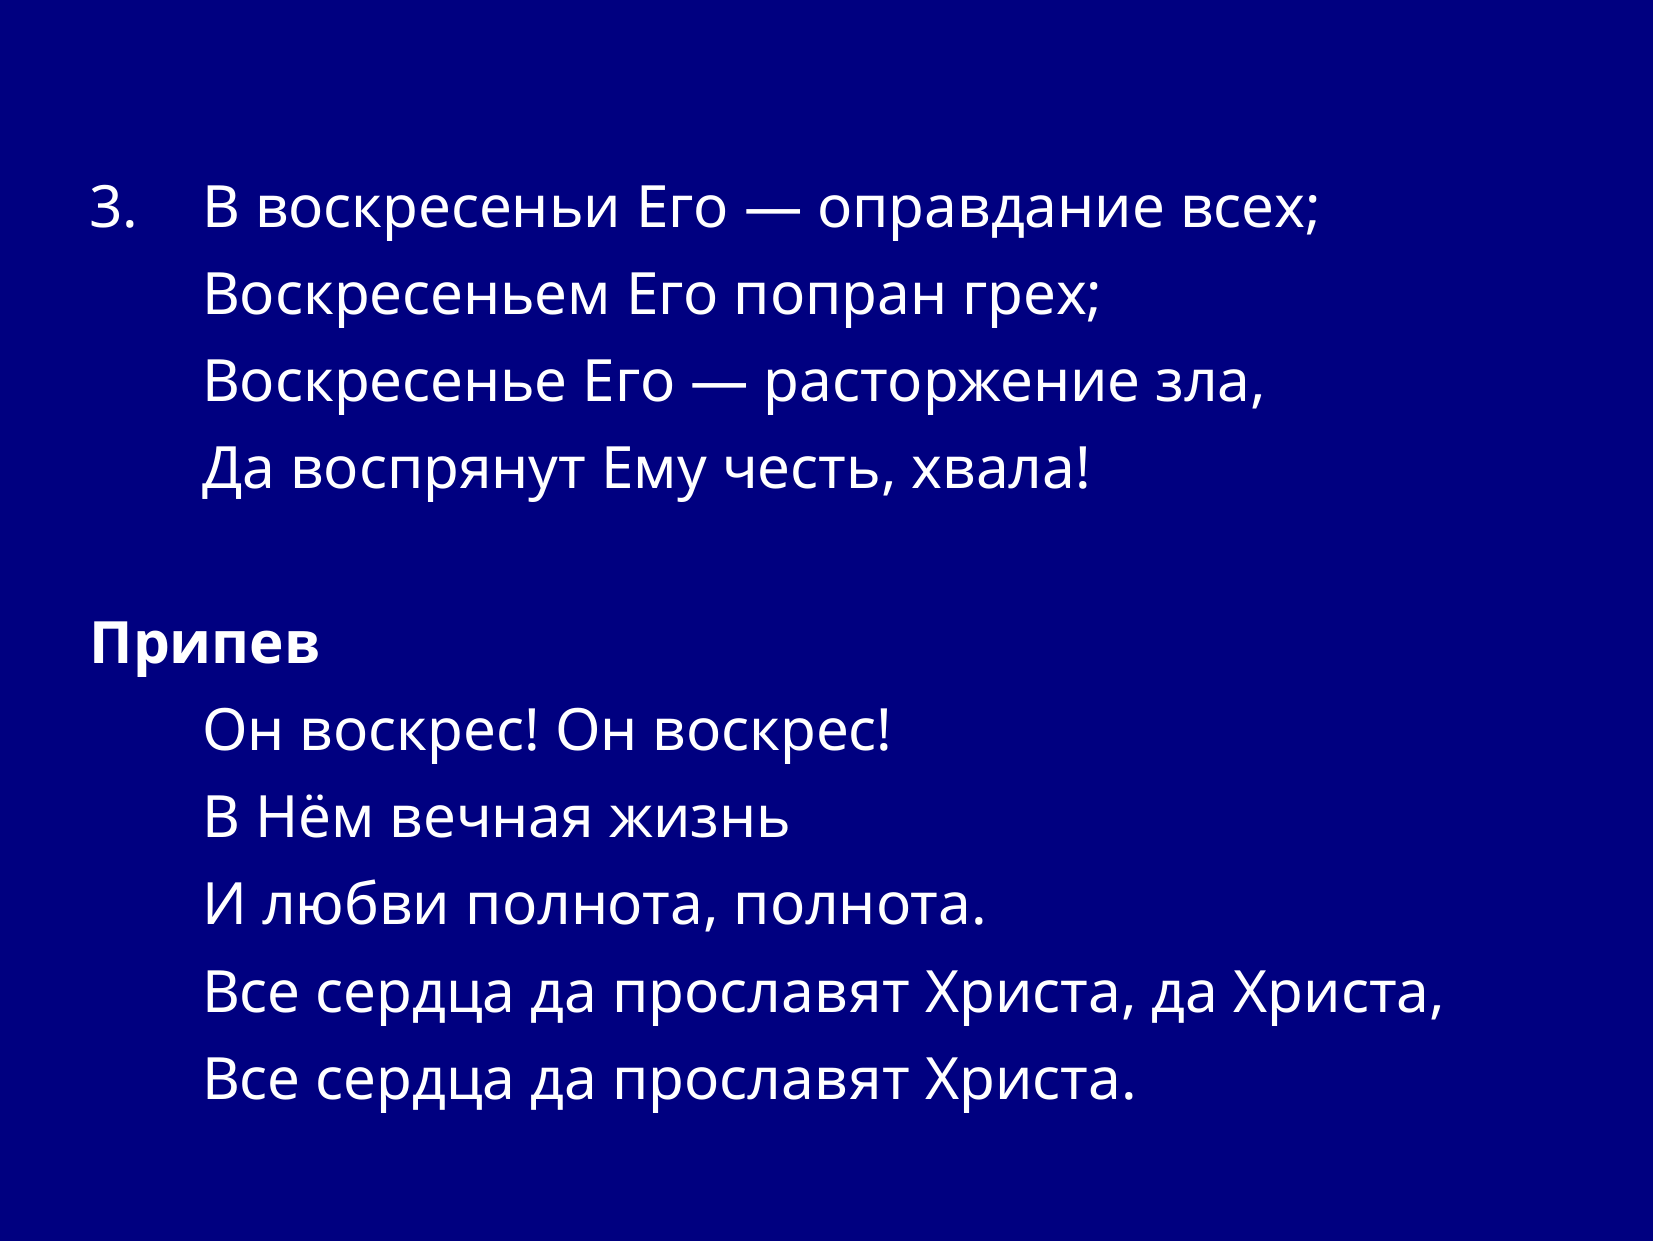

3.	В воскресеньи Его — оправдание всех;
	Воскресеньем Его попран грех;
	Воскресенье Его — расторжение зла,
	Да воспрянут Ему честь, хвала!
Припев
	Он воскрес! Он воскрес!
	В Нём вечная жизнь
	И любви полнота, полнота.
	Все сердца да прославят Христа, да Христа,
	Все сердца да прославят Христа.